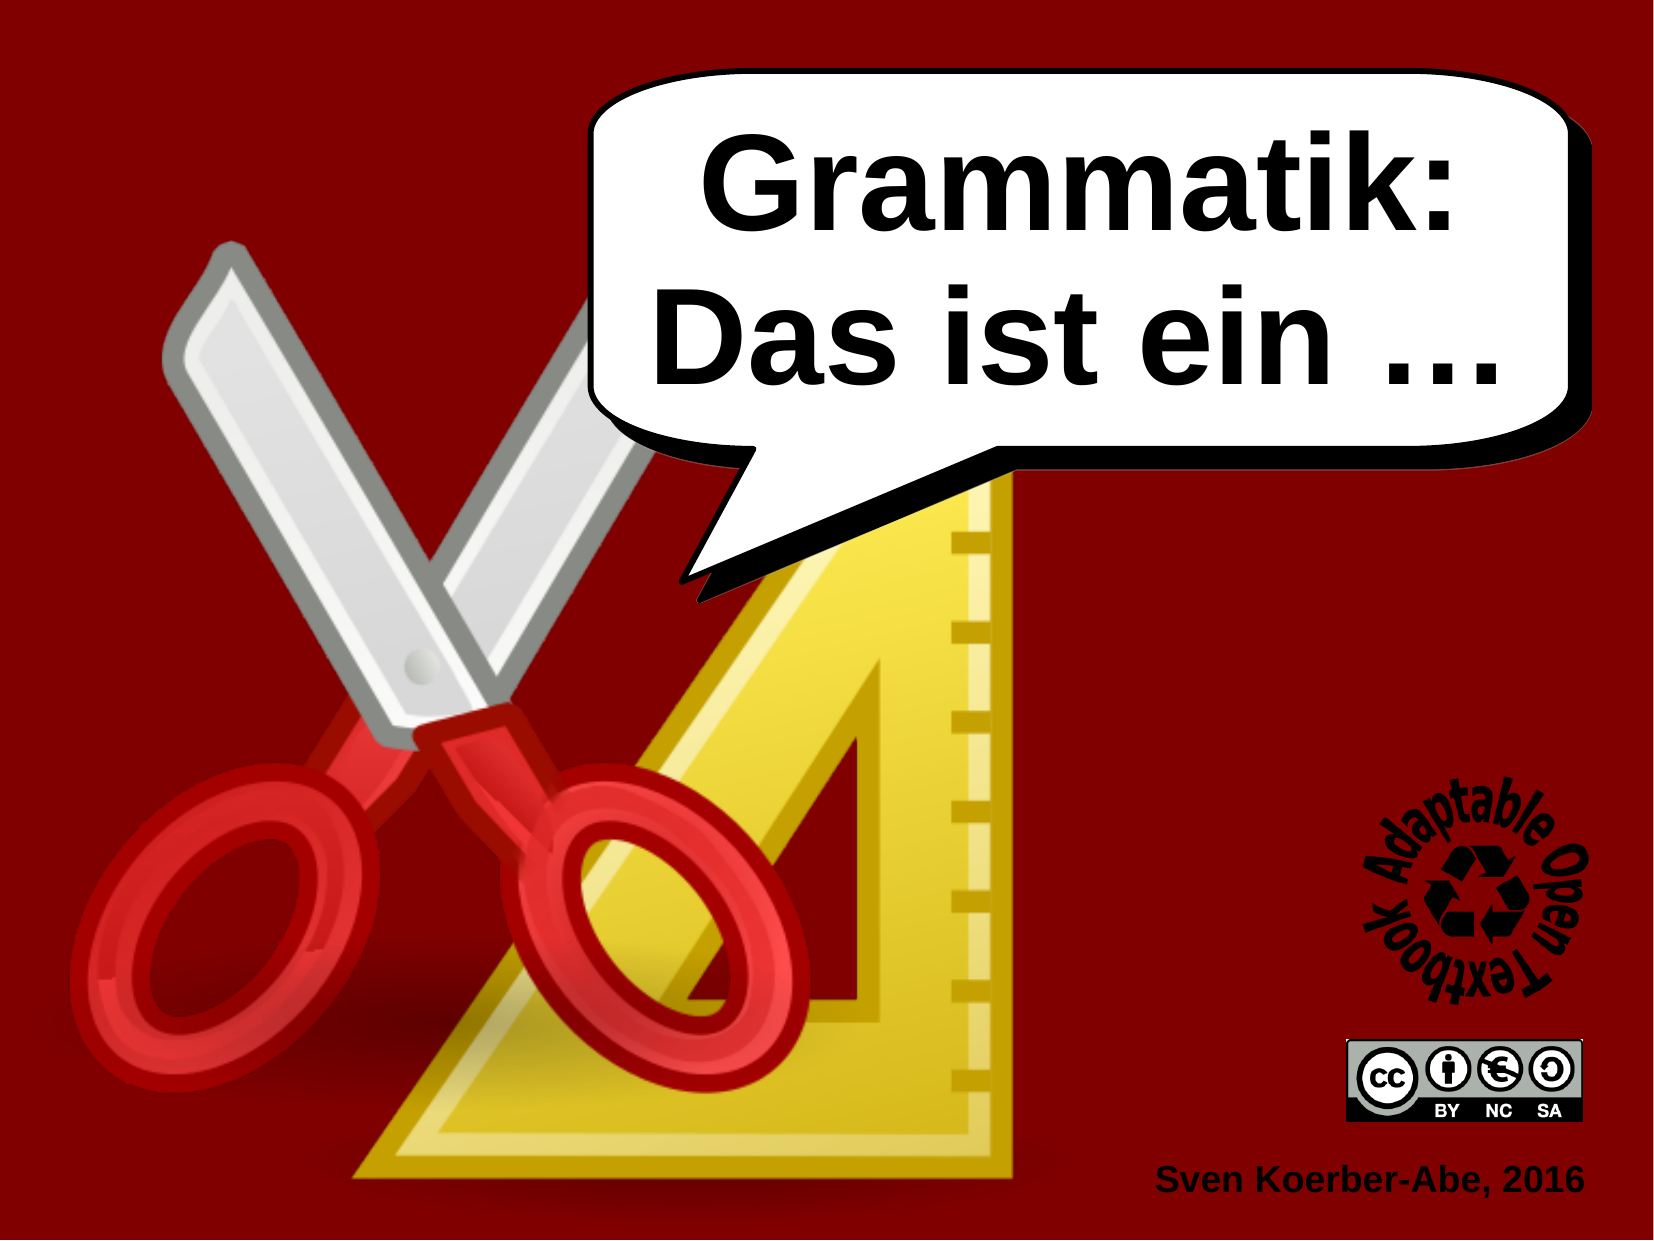

Grammatik:
Das ist ein …
Sven Koerber-Abe, 2016